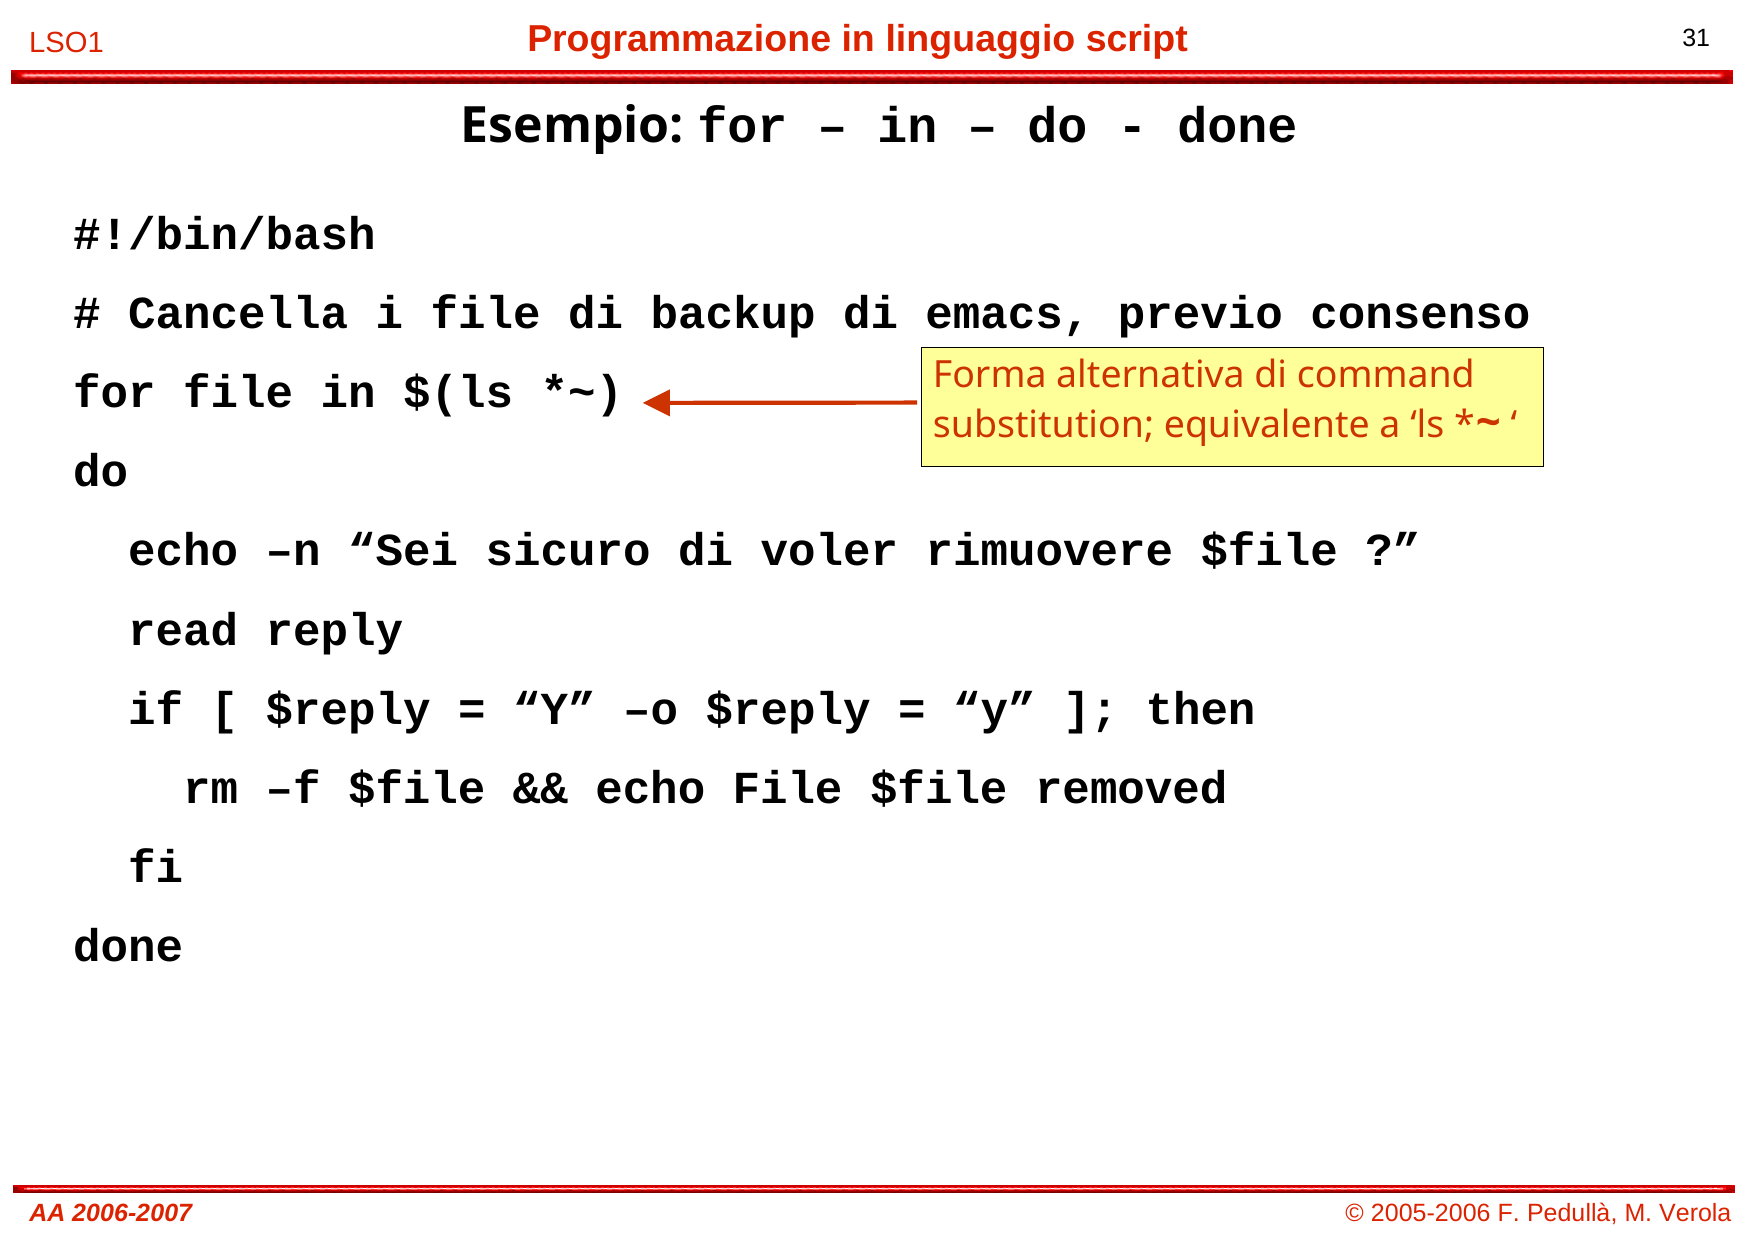

# Esempio: for – in – do - done
#!/bin/bash
# Cancella i file di backup di emacs, previo consenso
for file in $(ls *~)
do
 echo –n “Sei sicuro di voler rimuovere $file ?”
 read reply
 if [ $reply = “Y” –o $reply = “y” ]; then
 rm –f $file && echo File $file removed
 fi
done
Forma alternativa di command
substitution; equivalente a ‘ls *~ ‘